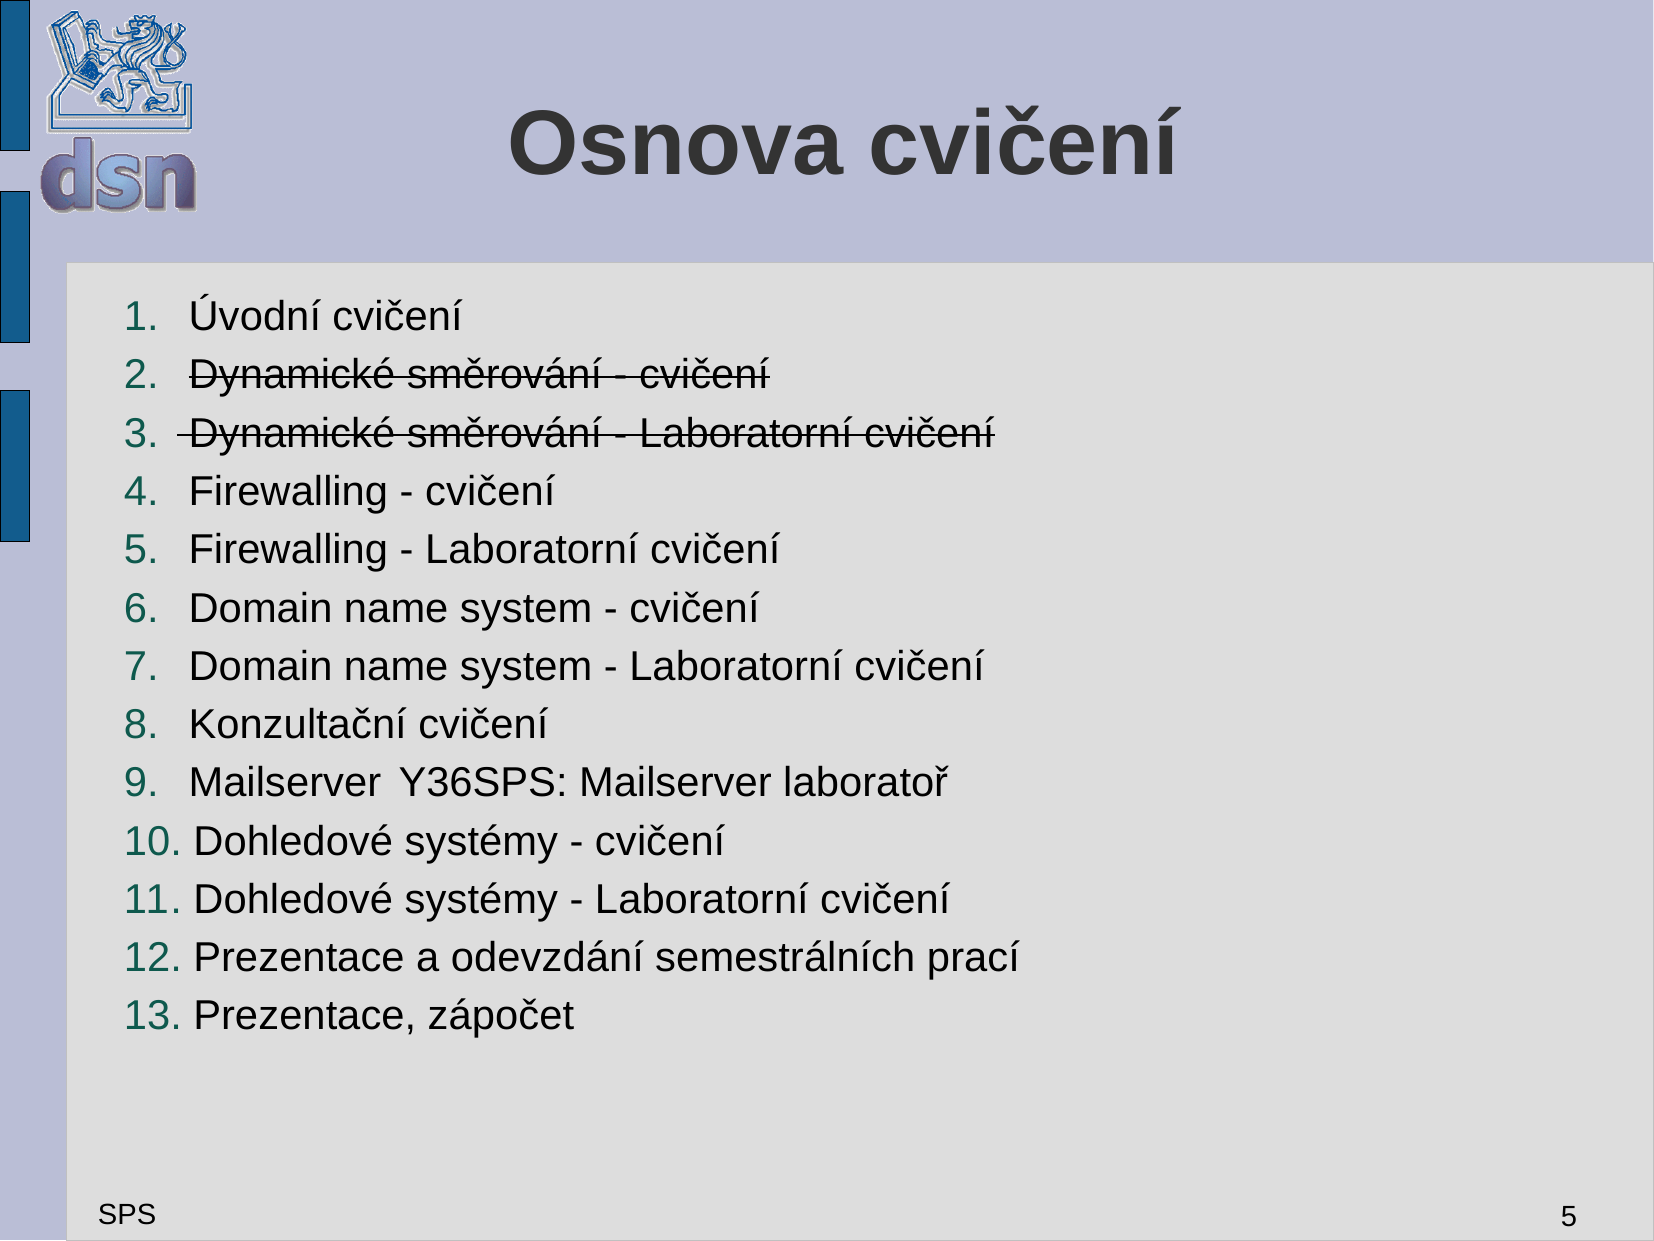

# Osnova cvičení
 Úvodní cvičení
 Dynamické směrování - cvičení
 Dynamické směrování - Laboratorní cvičení
 Firewalling - cvičení
 Firewalling - Laboratorní cvičení
 Domain name system - cvičení
 Domain name system - Laboratorní cvičení
 Konzultační cvičení
 Mailserver	Y36SPS: Mailserver laboratoř
 Dohledové systémy - cvičení
 Dohledové systémy - Laboratorní cvičení
 Prezentace a odevzdání semestrálních prací
 Prezentace, zápočet